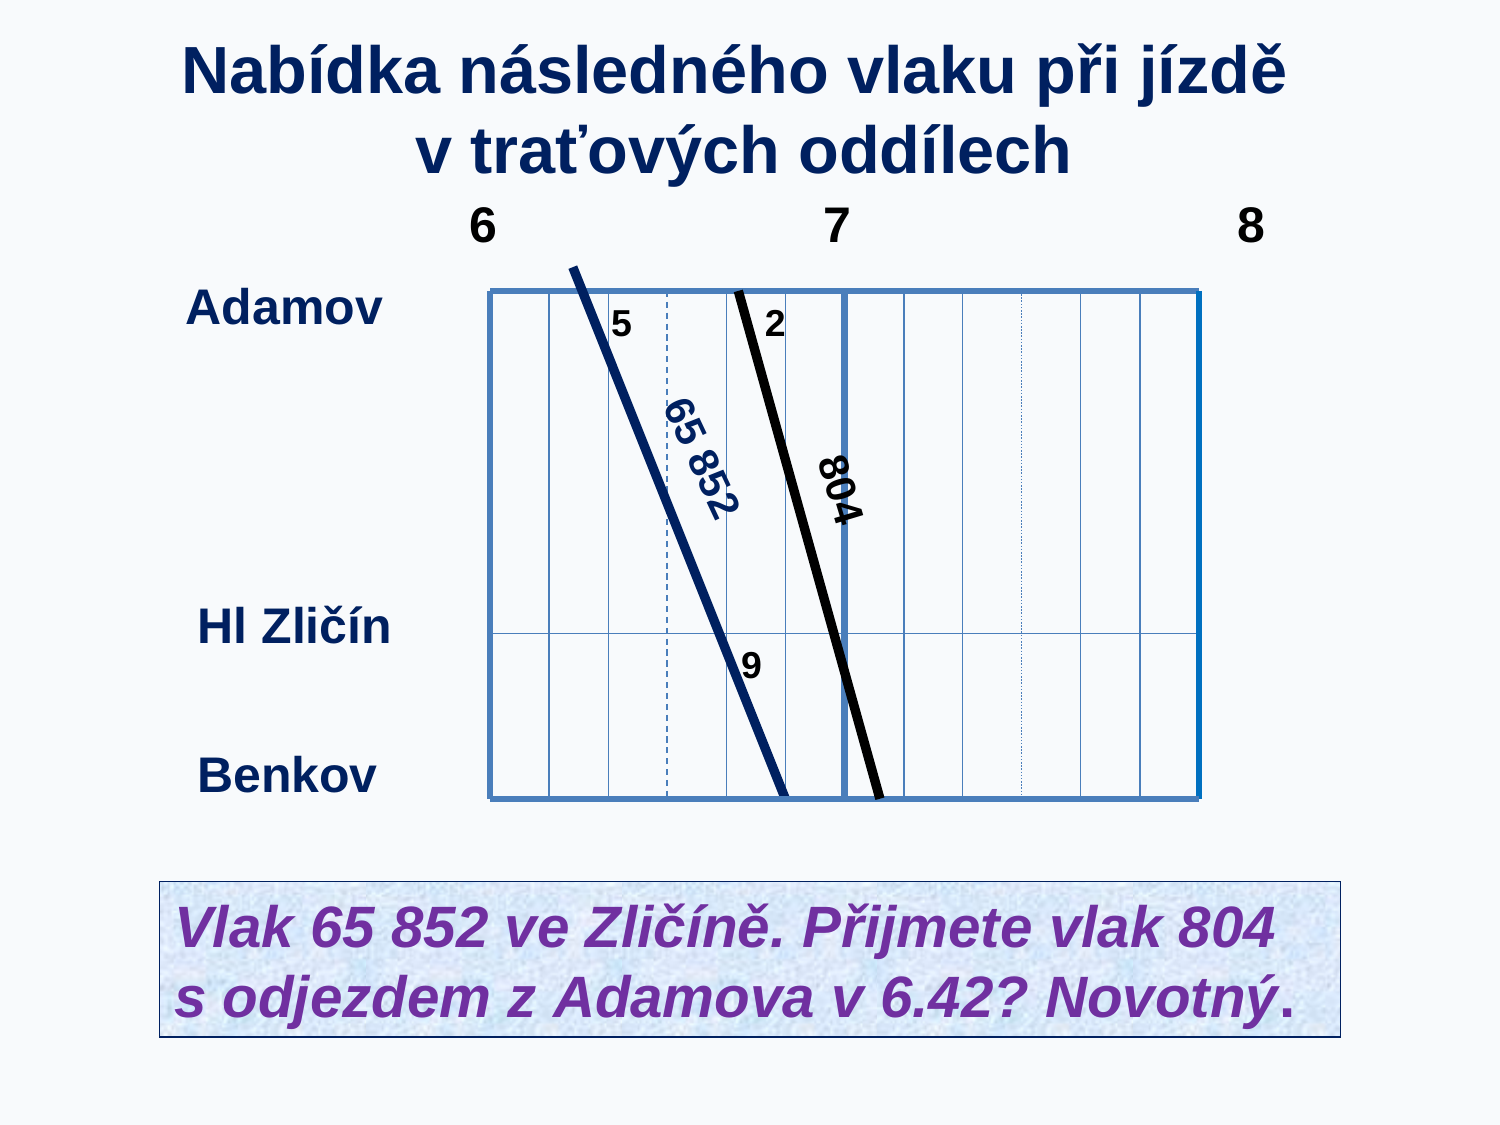

Nabídka následného vlaku při jízdě
v traťových oddílech
6
7
8
Adamov
5
2
65 852
804
Hl Zličín
9
Benkov
Vlak 65 852 ve Zličíně. Přijmete vlak 804
s odjezdem z Adamova v 6.42? Novotný.